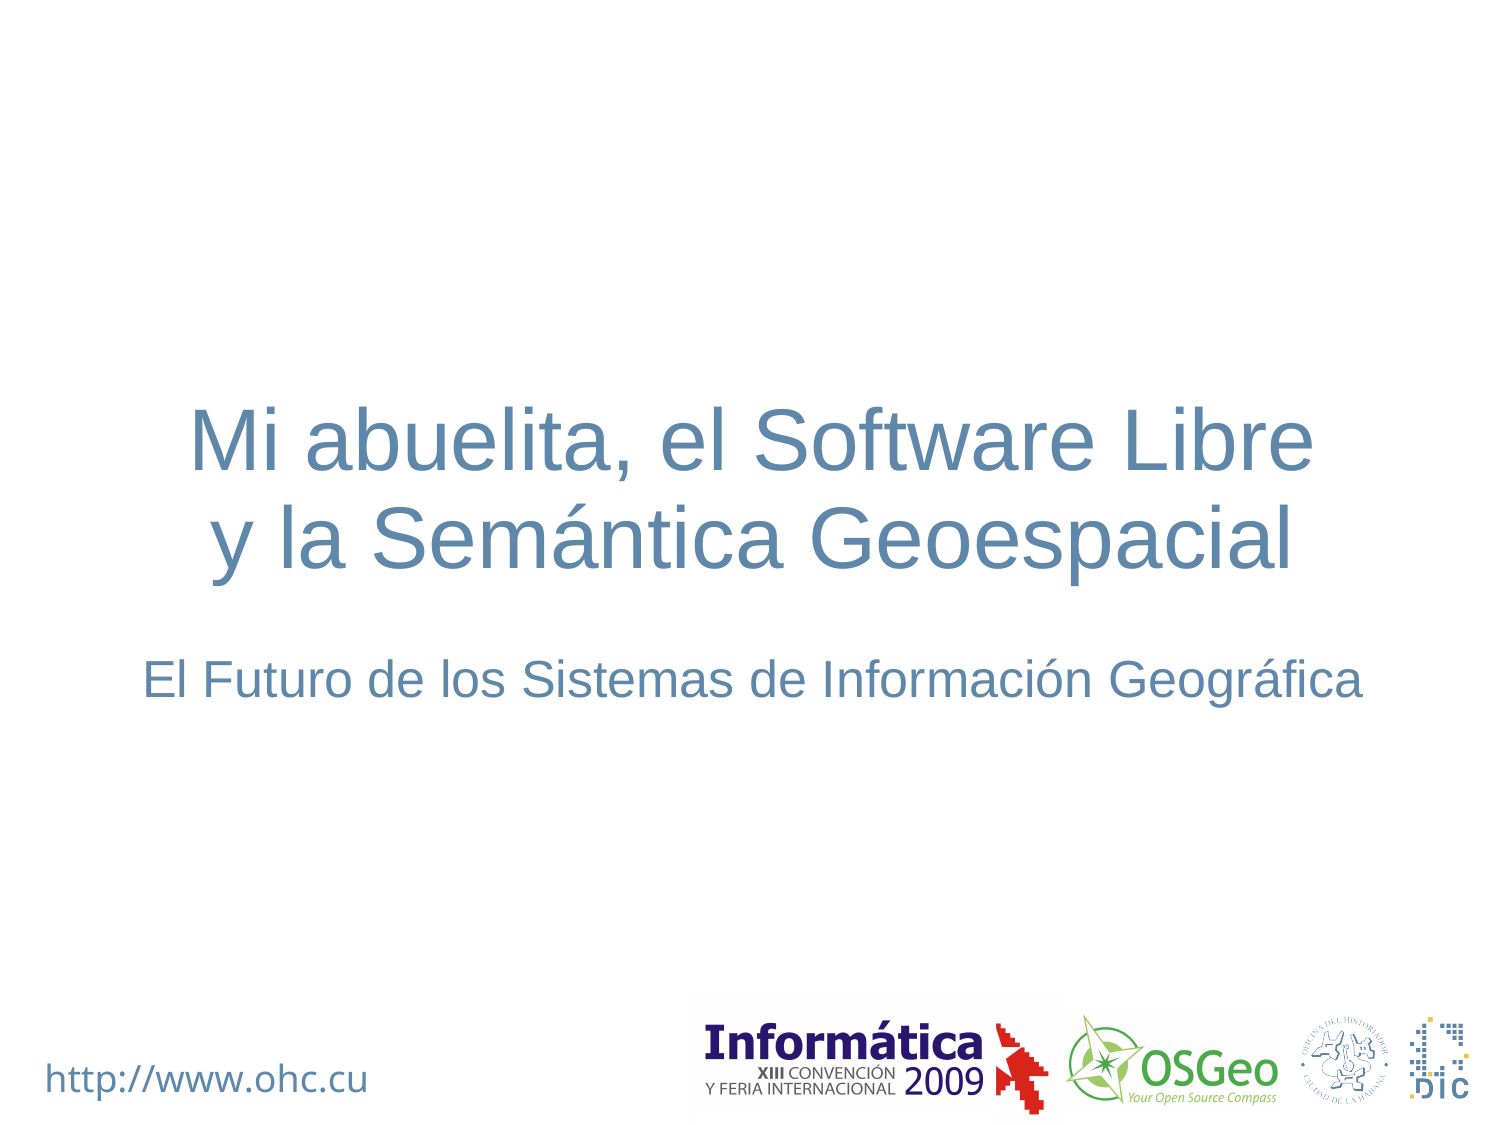

Mi abuelita, el Software Libre
y la Semántica Geoespacial
El Futuro de los Sistemas de Información Geográfica
http://www.ohc.cu